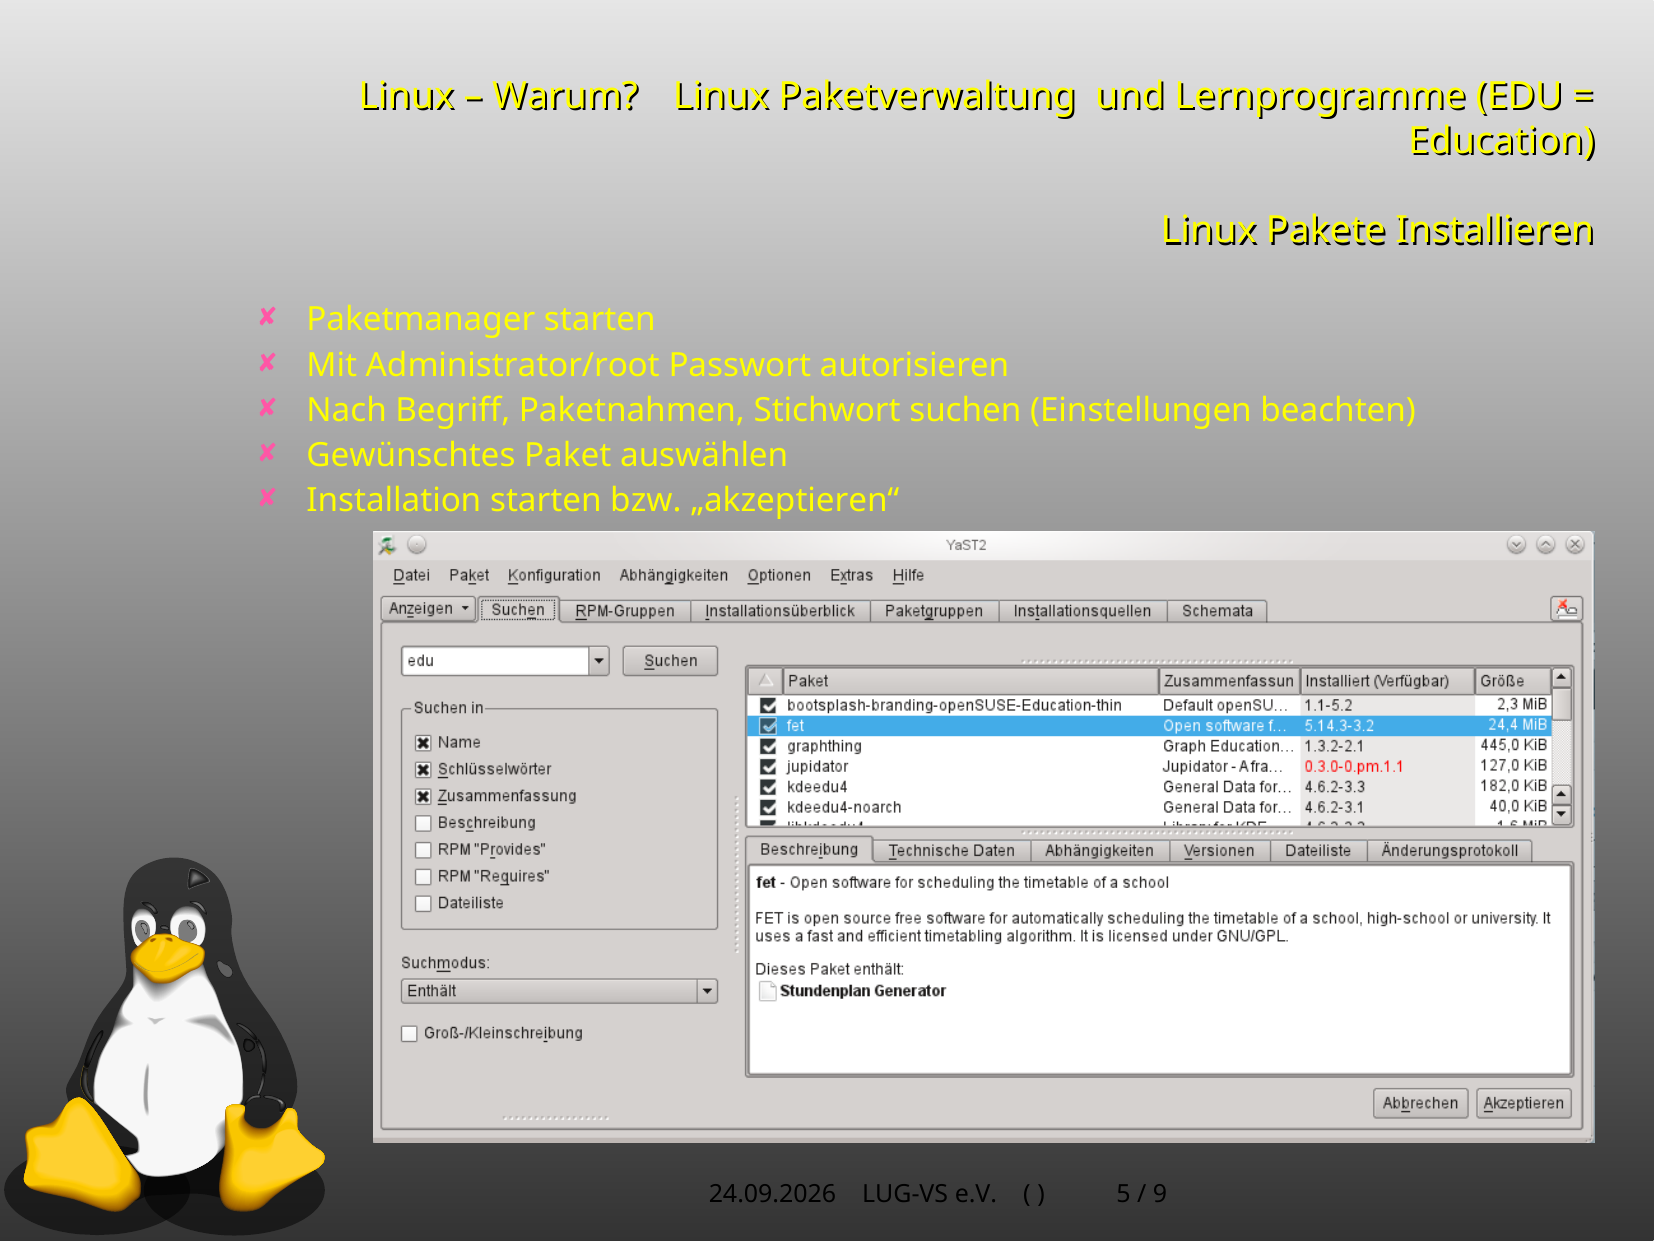

# Linux – Warum? 	 Linux Paketverwaltung und Lernprogramme (EDU = Education) Linux Pakete Installieren
Paketmanager starten
Mit Administrator/root Passwort autorisieren
Nach Begriff, Paketnahmen, Stichwort suchen (Einstellungen beachten)
Gewünschtes Paket auswählen
Installation starten bzw. „akzeptieren“